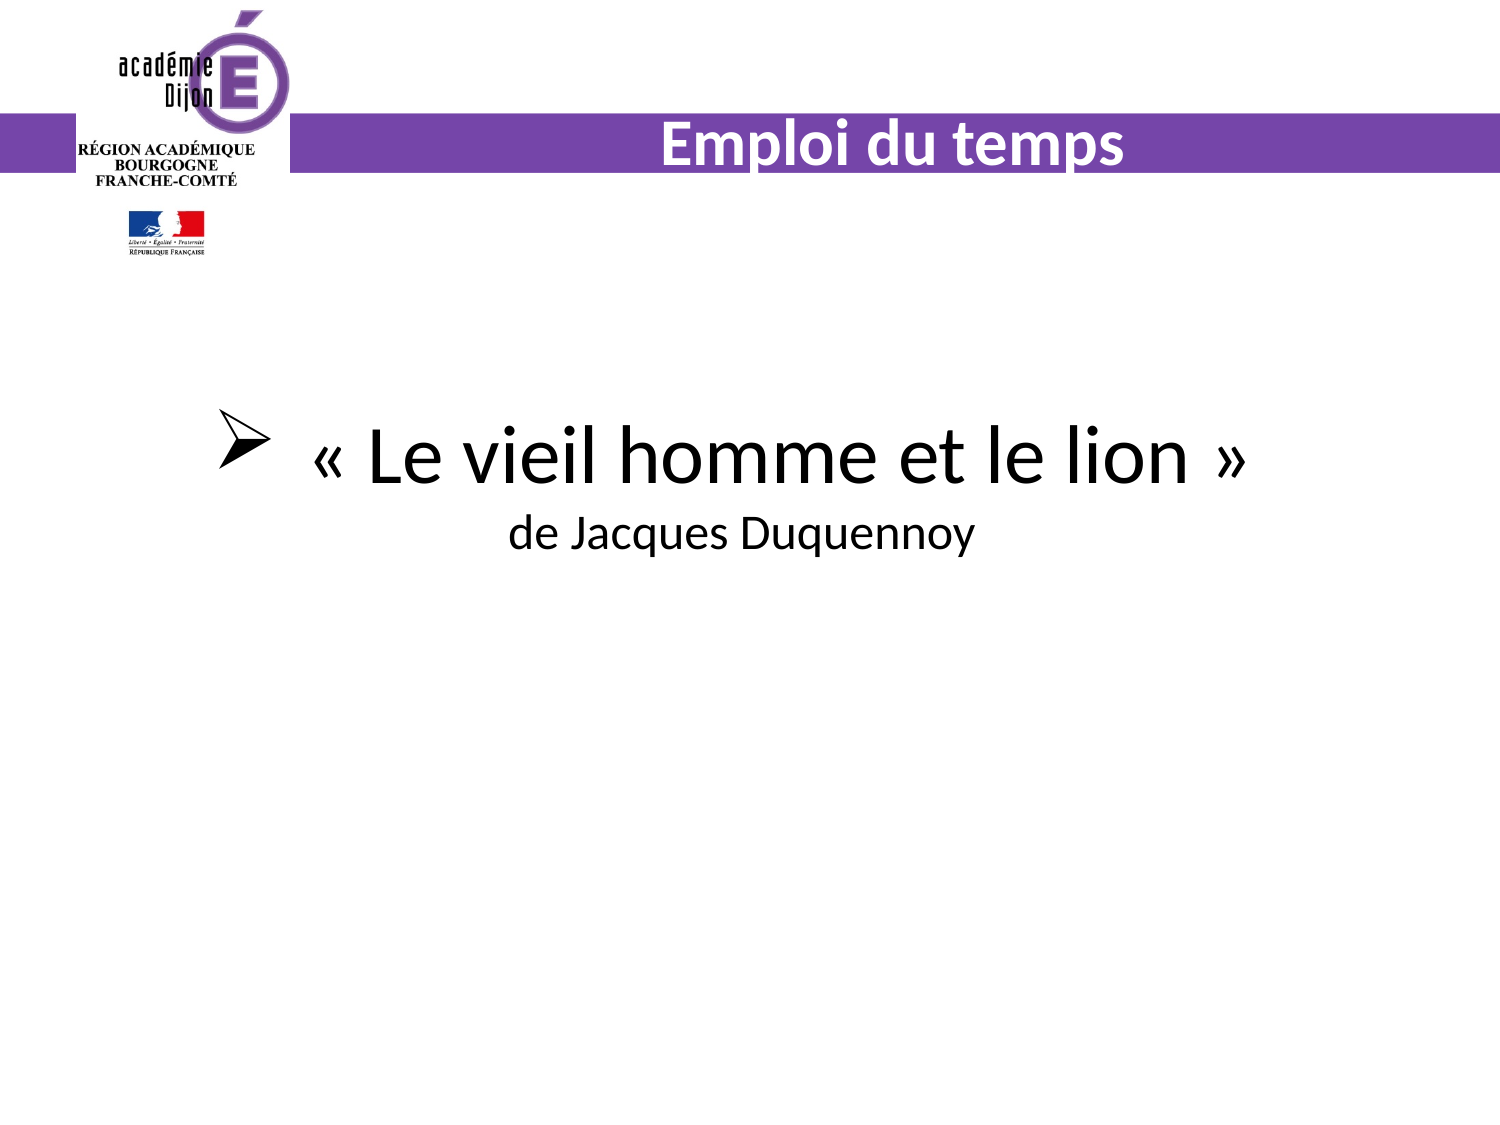

# Emploi du temps
« Le vieil homme et le lion »
de Jacques Duquennoy